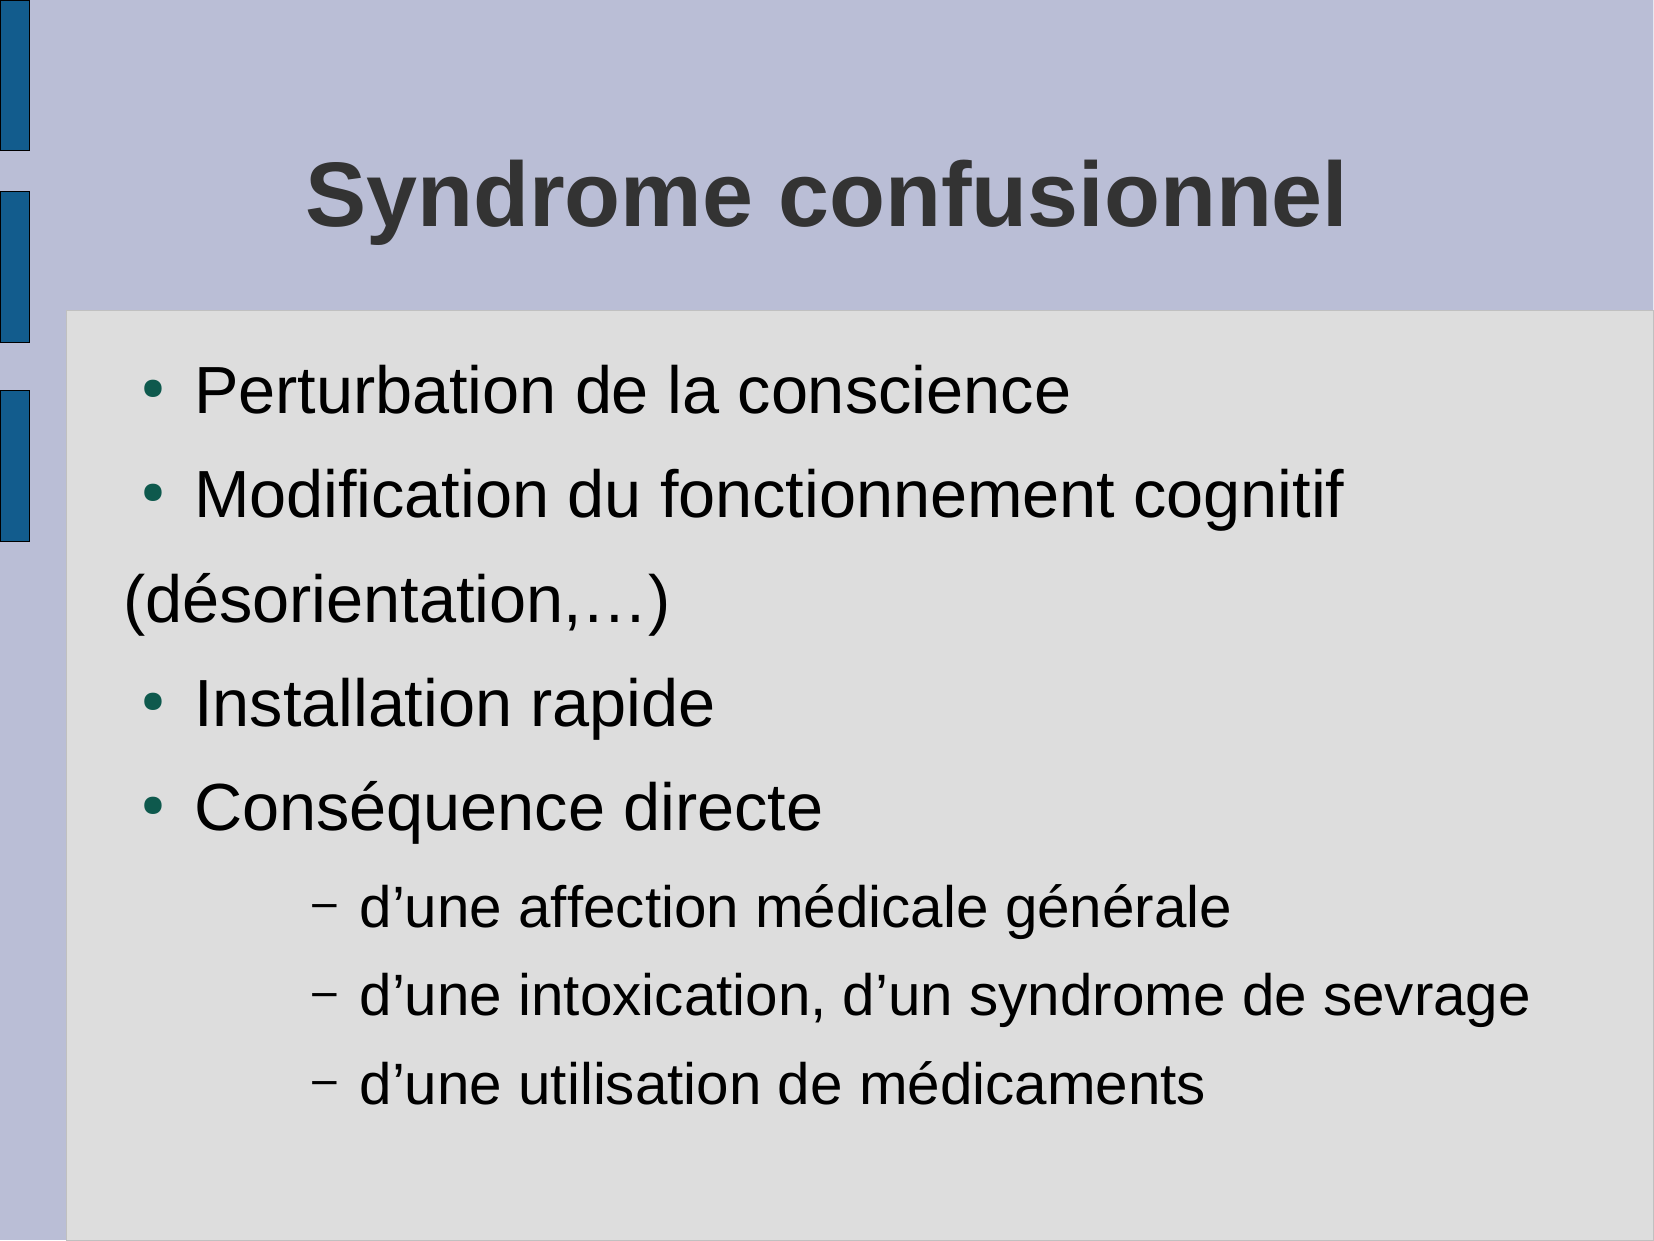

# Syndrome confusionnel
Perturbation de la conscience
Modification du fonctionnement cognitif
(désorientation,…)
Installation rapide
Conséquence directe
d’une affection médicale générale
d’une intoxication, d’un syndrome de sevrage
d’une utilisation de médicaments